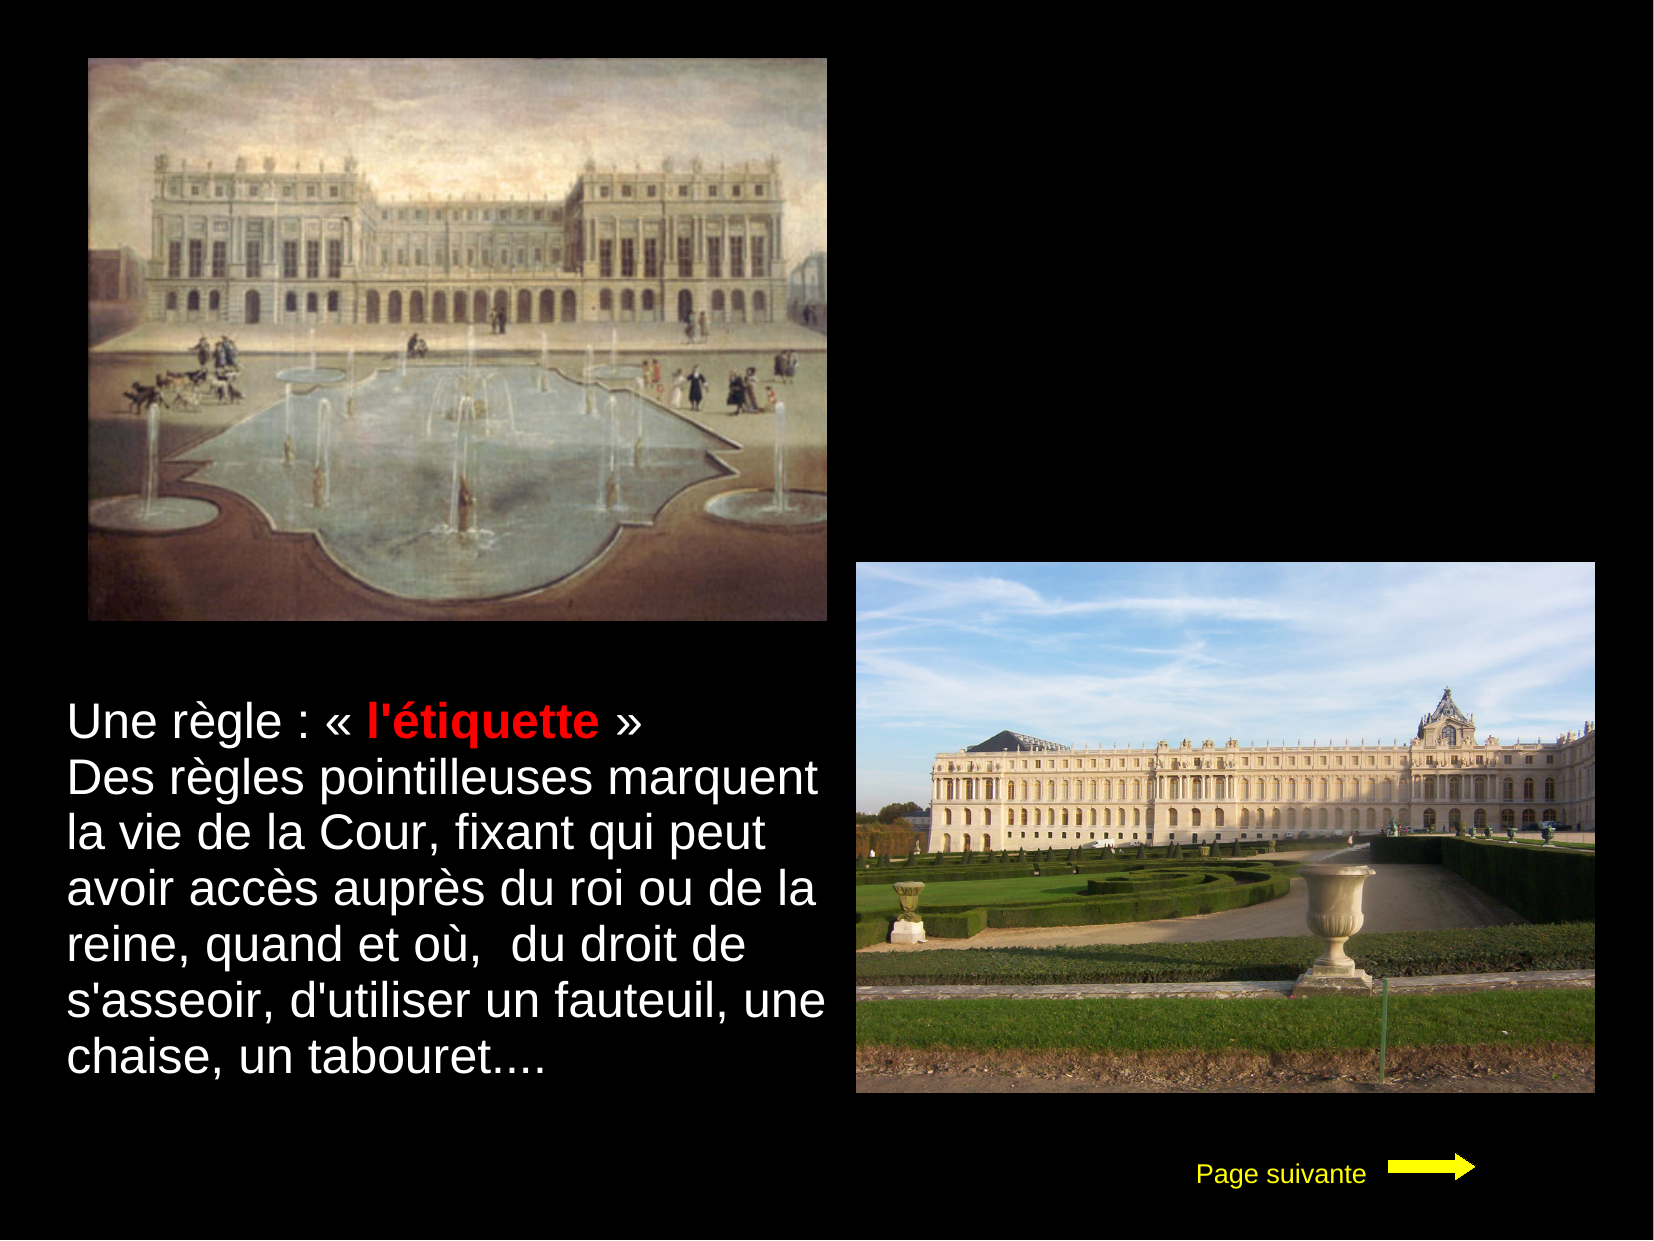

Une règle : « l'étiquette »
Des règles pointilleuses marquent la vie de la Cour, fixant qui peut avoir accès auprès du roi ou de la reine, quand et où, du droit de s'asseoir, d'utiliser un fauteuil, une chaise, un tabouret....
Page suivante